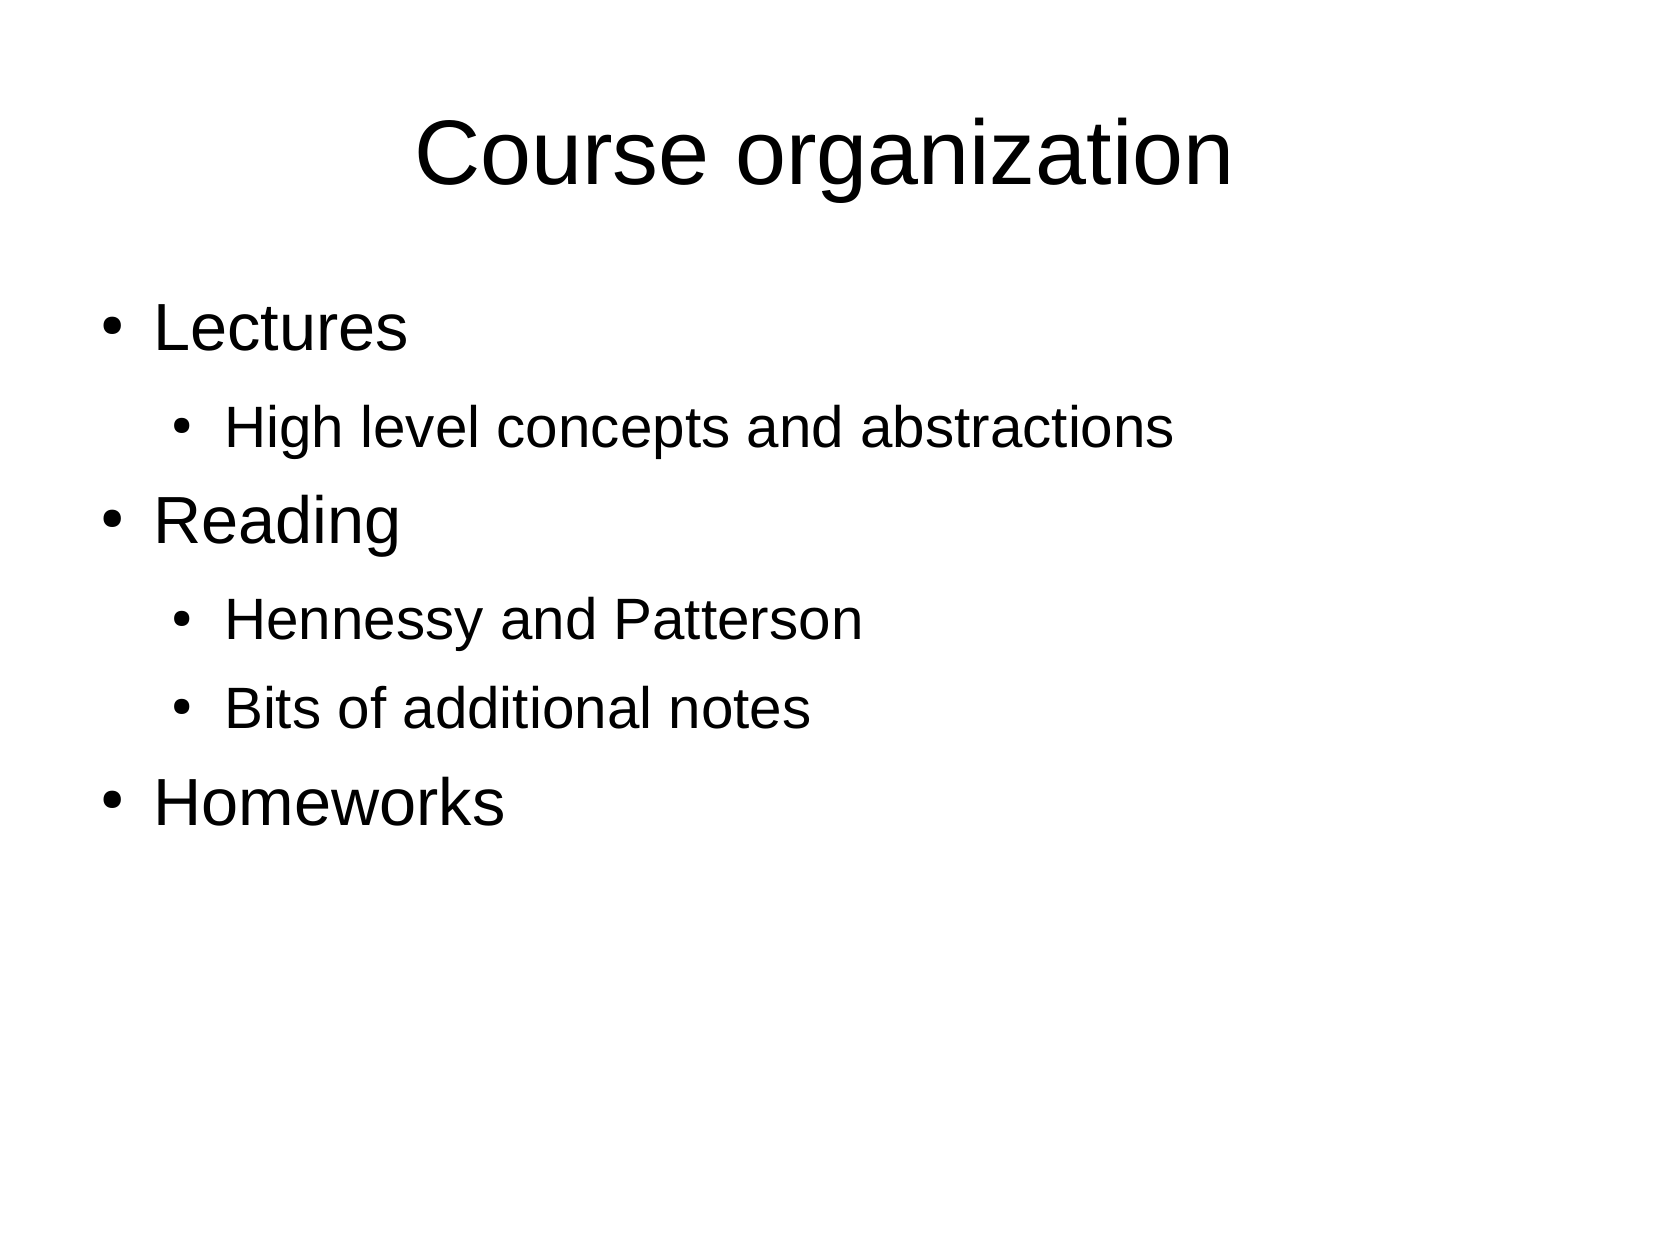

# Course organization
Lectures
High level concepts and abstractions
Reading
Hennessy and Patterson
Bits of additional notes
Homeworks